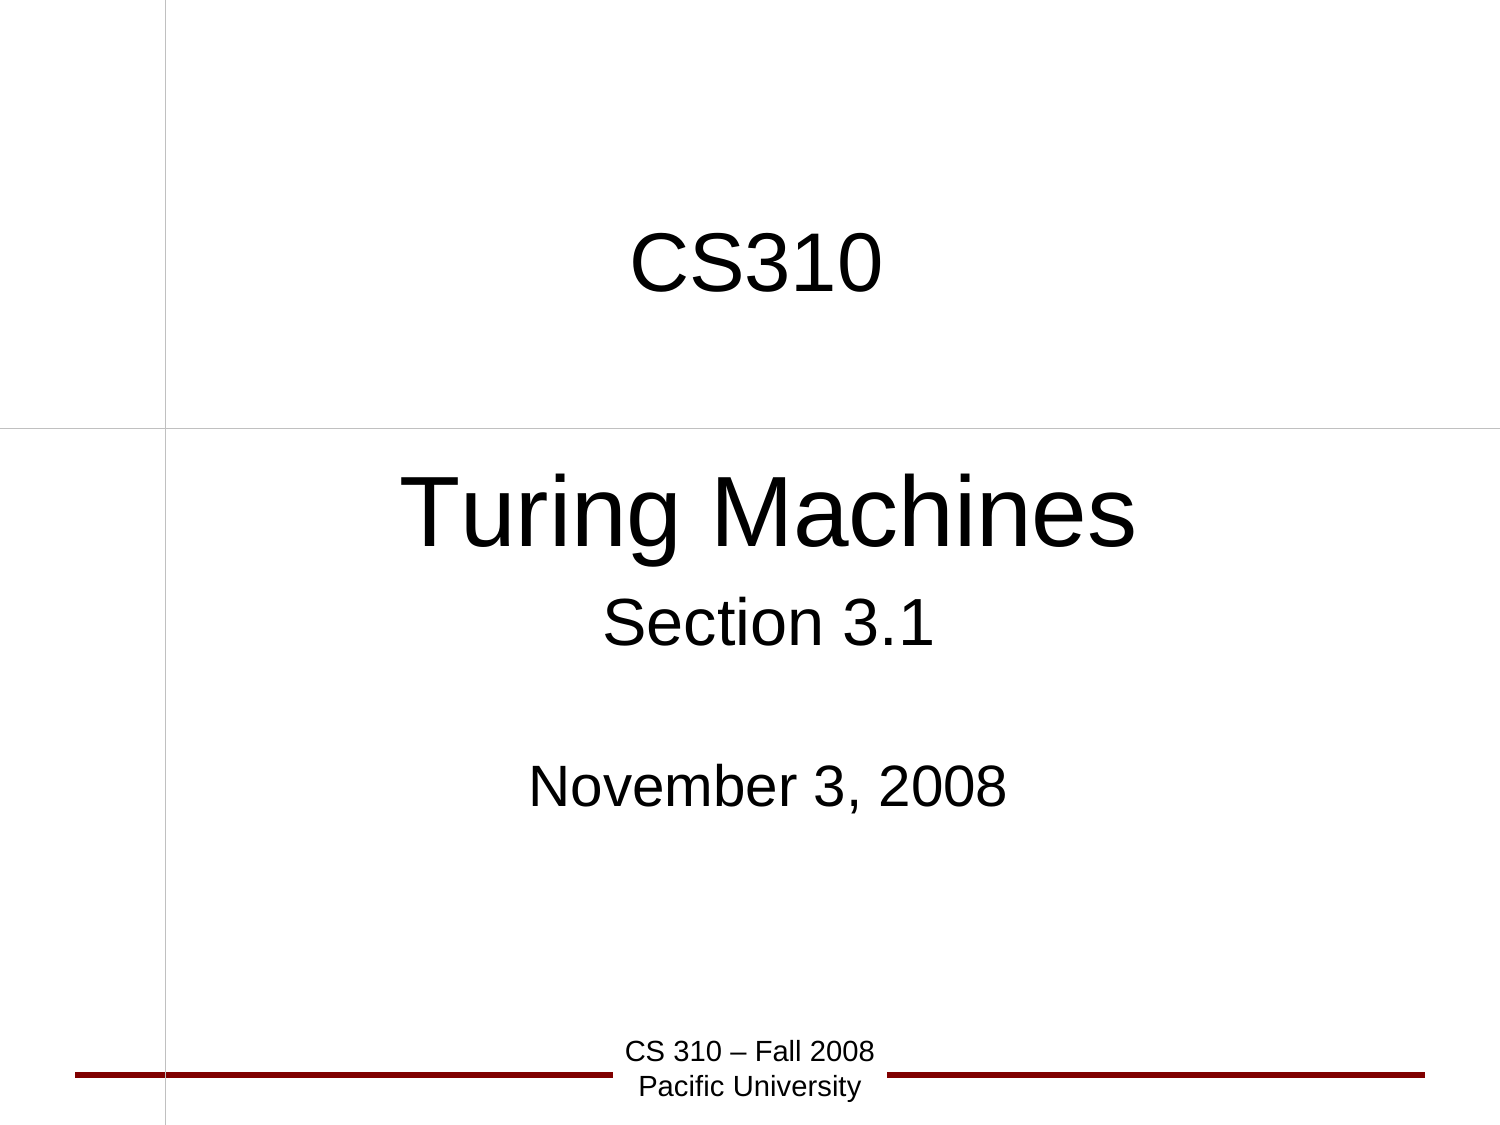

# CS310
Turing Machines
Section 3.1
November 3, 2008